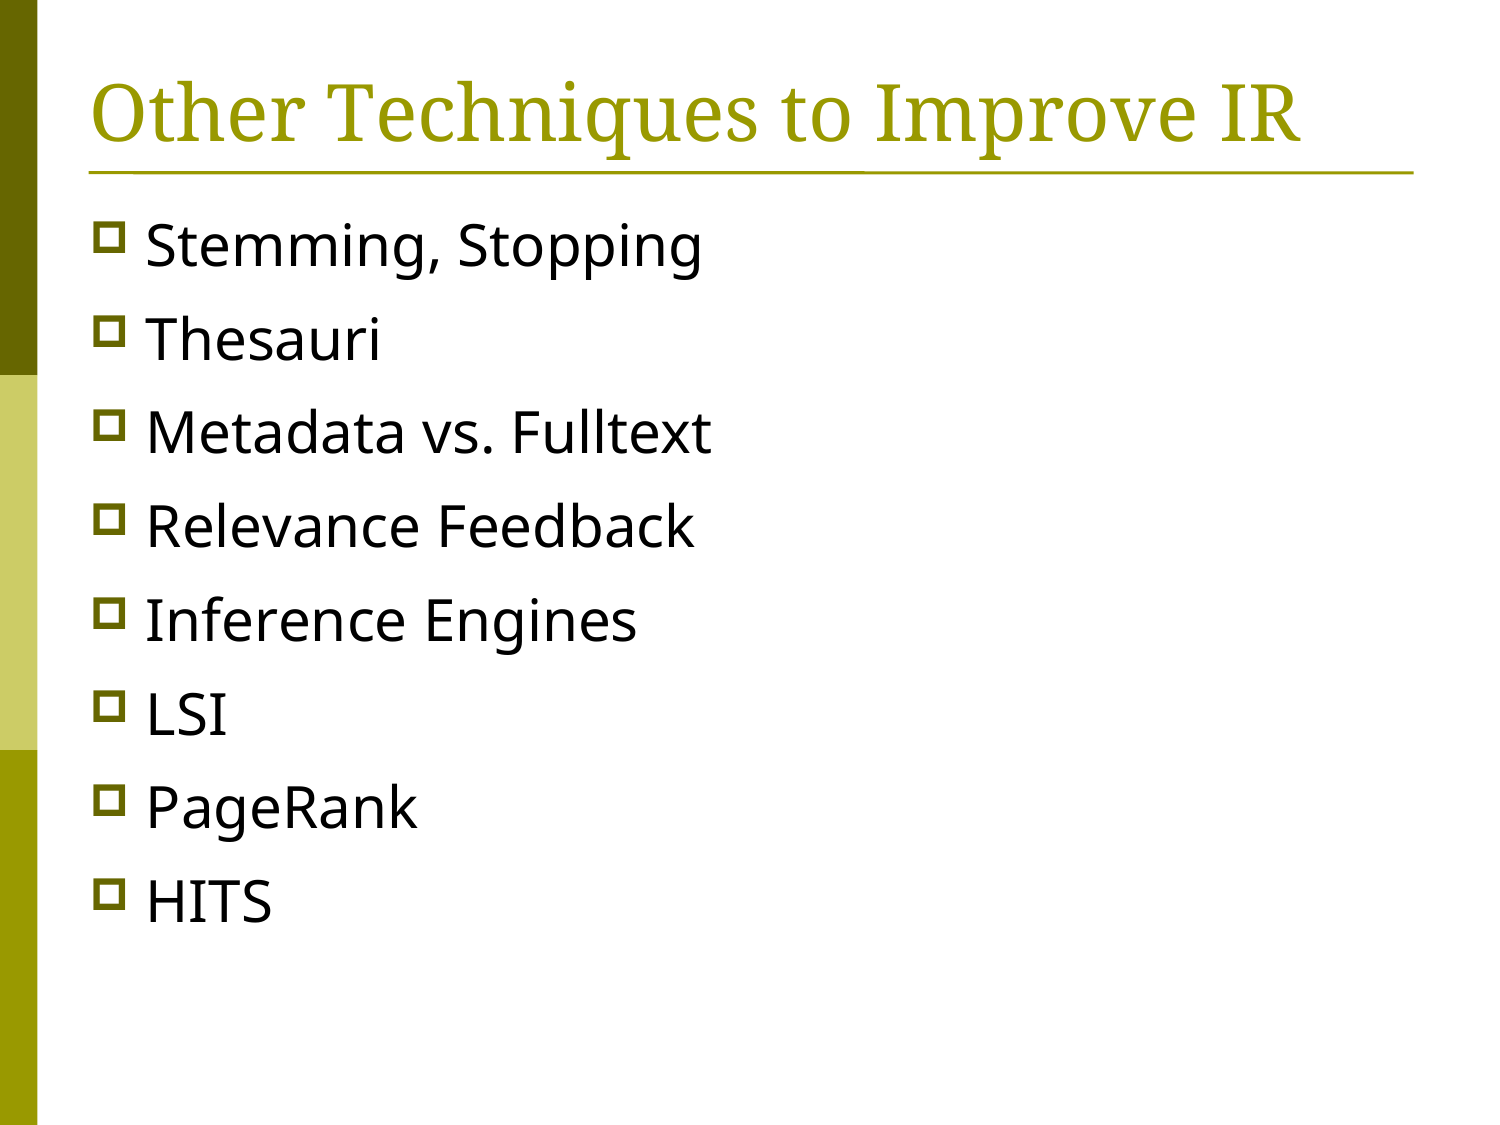

# Other Techniques to Improve IR
Stemming, Stopping
Thesauri
Metadata vs. Fulltext
Relevance Feedback
Inference Engines
LSI
PageRank
HITS